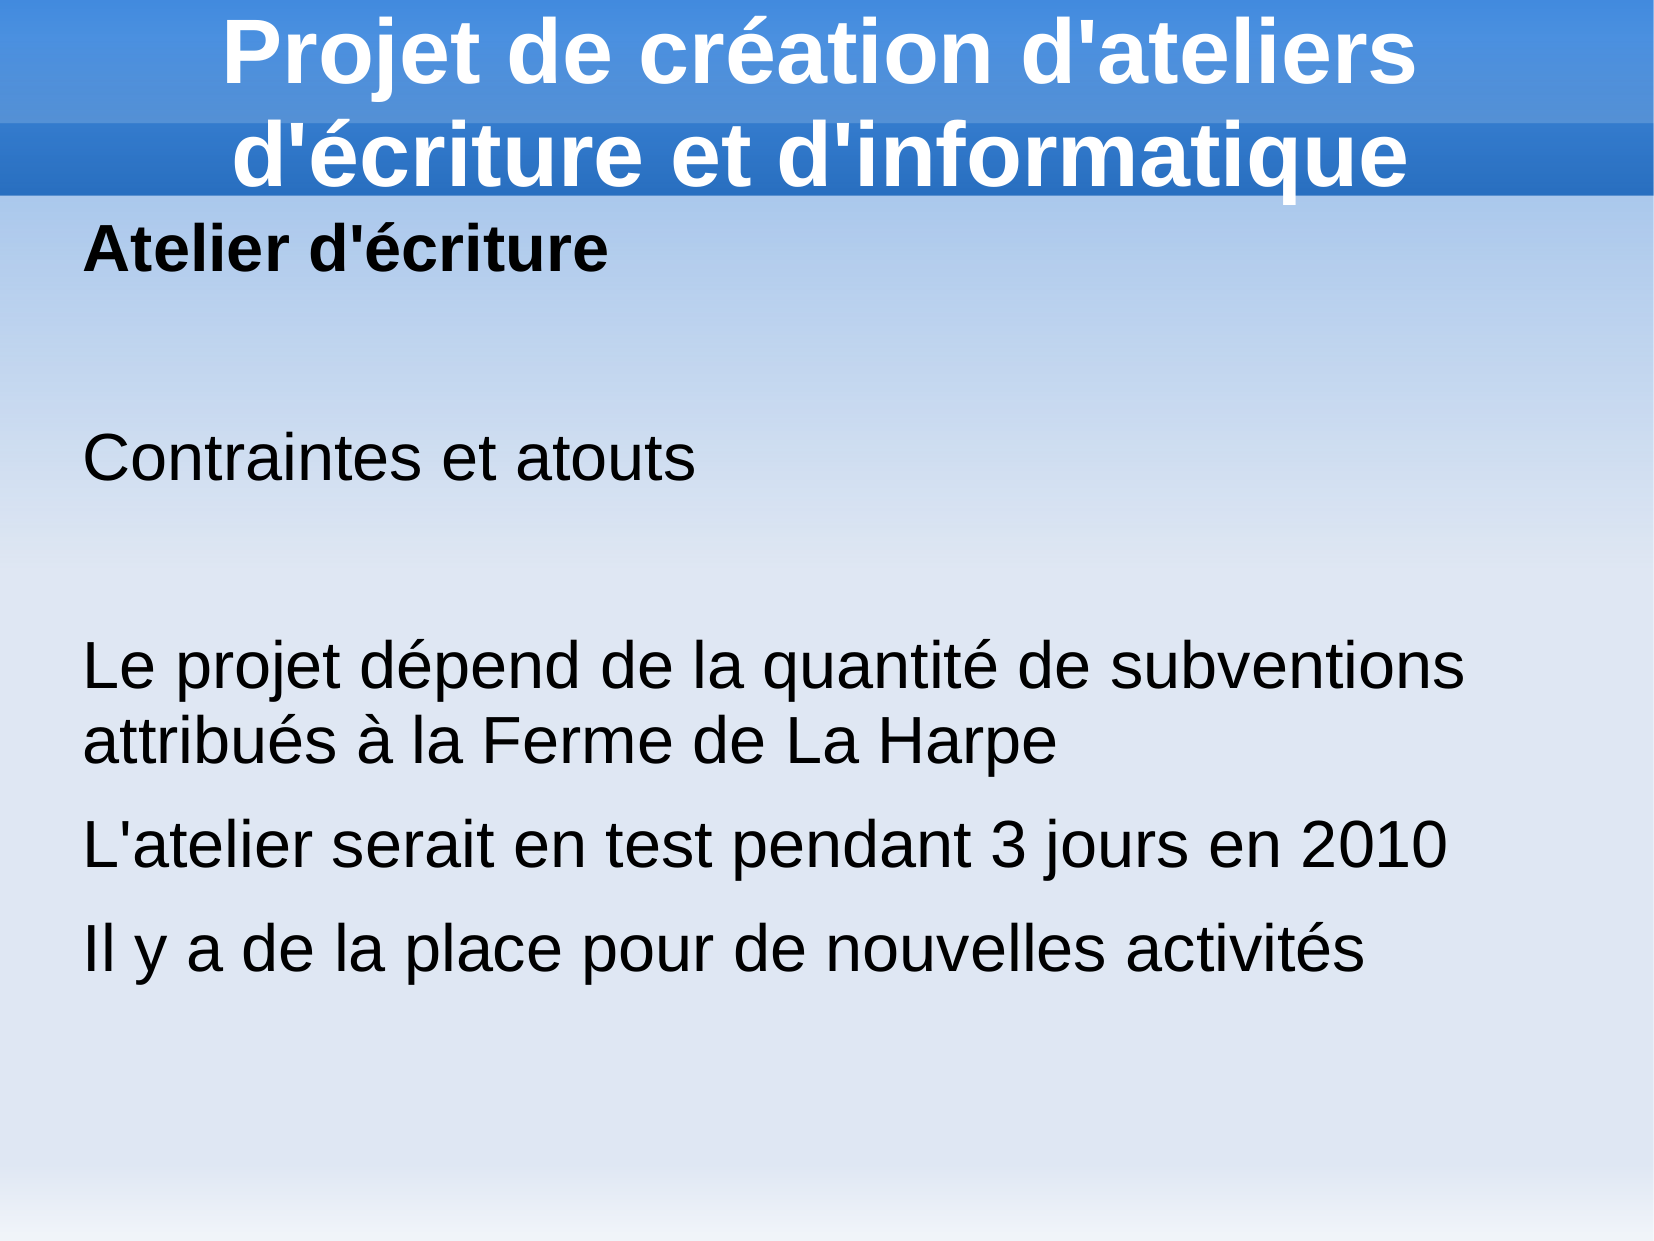

# Projet de création d'ateliers d'écriture et d'informatique
Atelier d'écriture
Contraintes et atouts
Le projet dépend de la quantité de subventions attribués à la Ferme de La Harpe
L'atelier serait en test pendant 3 jours en 2010
Il y a de la place pour de nouvelles activités